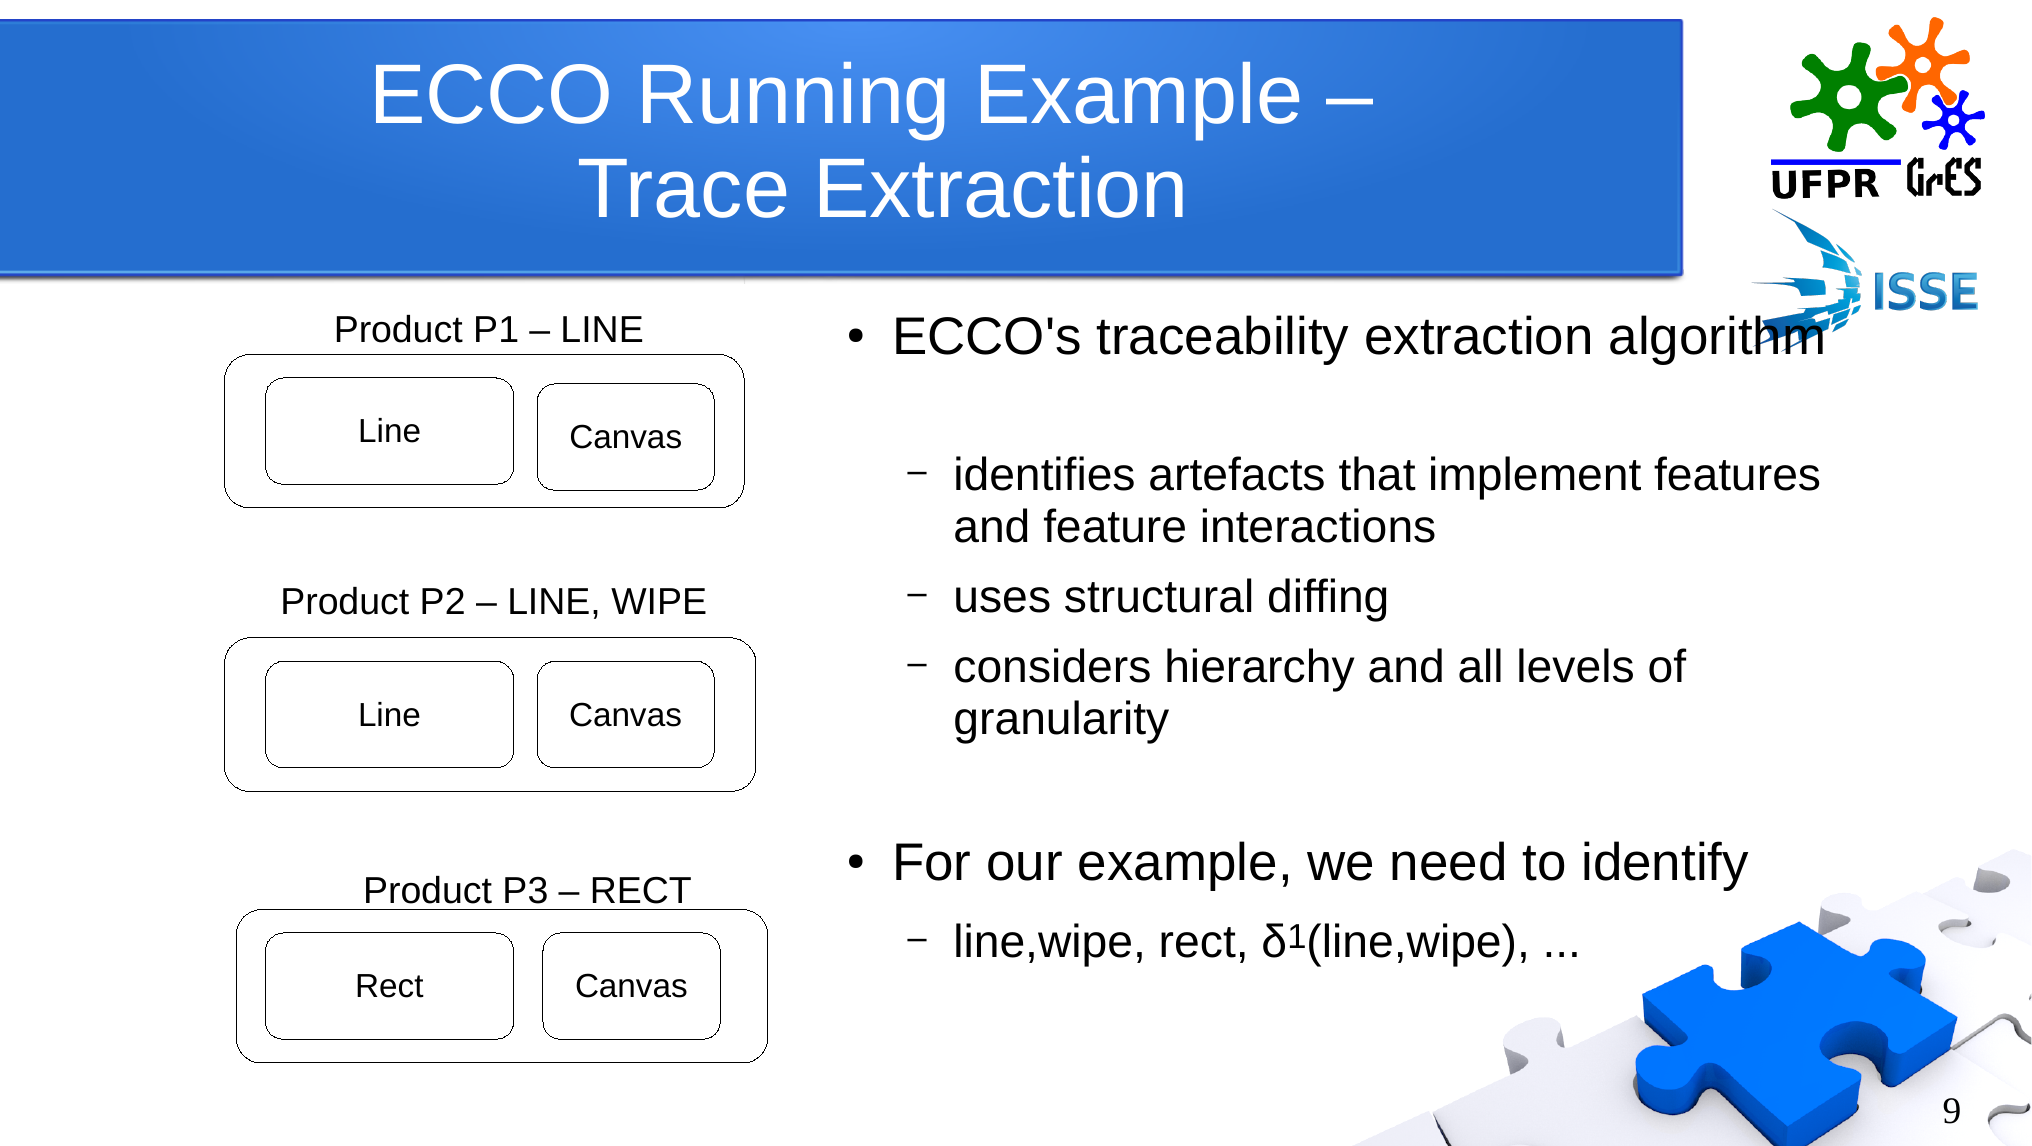

# ECCO Running Example – Trace Extraction
Product P1 – LINE
ECCO's traceability extraction algorithm
identifies artefacts that implement features and feature interactions
uses structural diffing
considers hierarchy and all levels of granularity
For our example, we need to identify
line,wipe, rect, δ1(line,wipe), ...
Line
Canvas
Product P2 – LINE, WIPE
Line
Canvas
Product P3 – RECT
Rect
Canvas
9